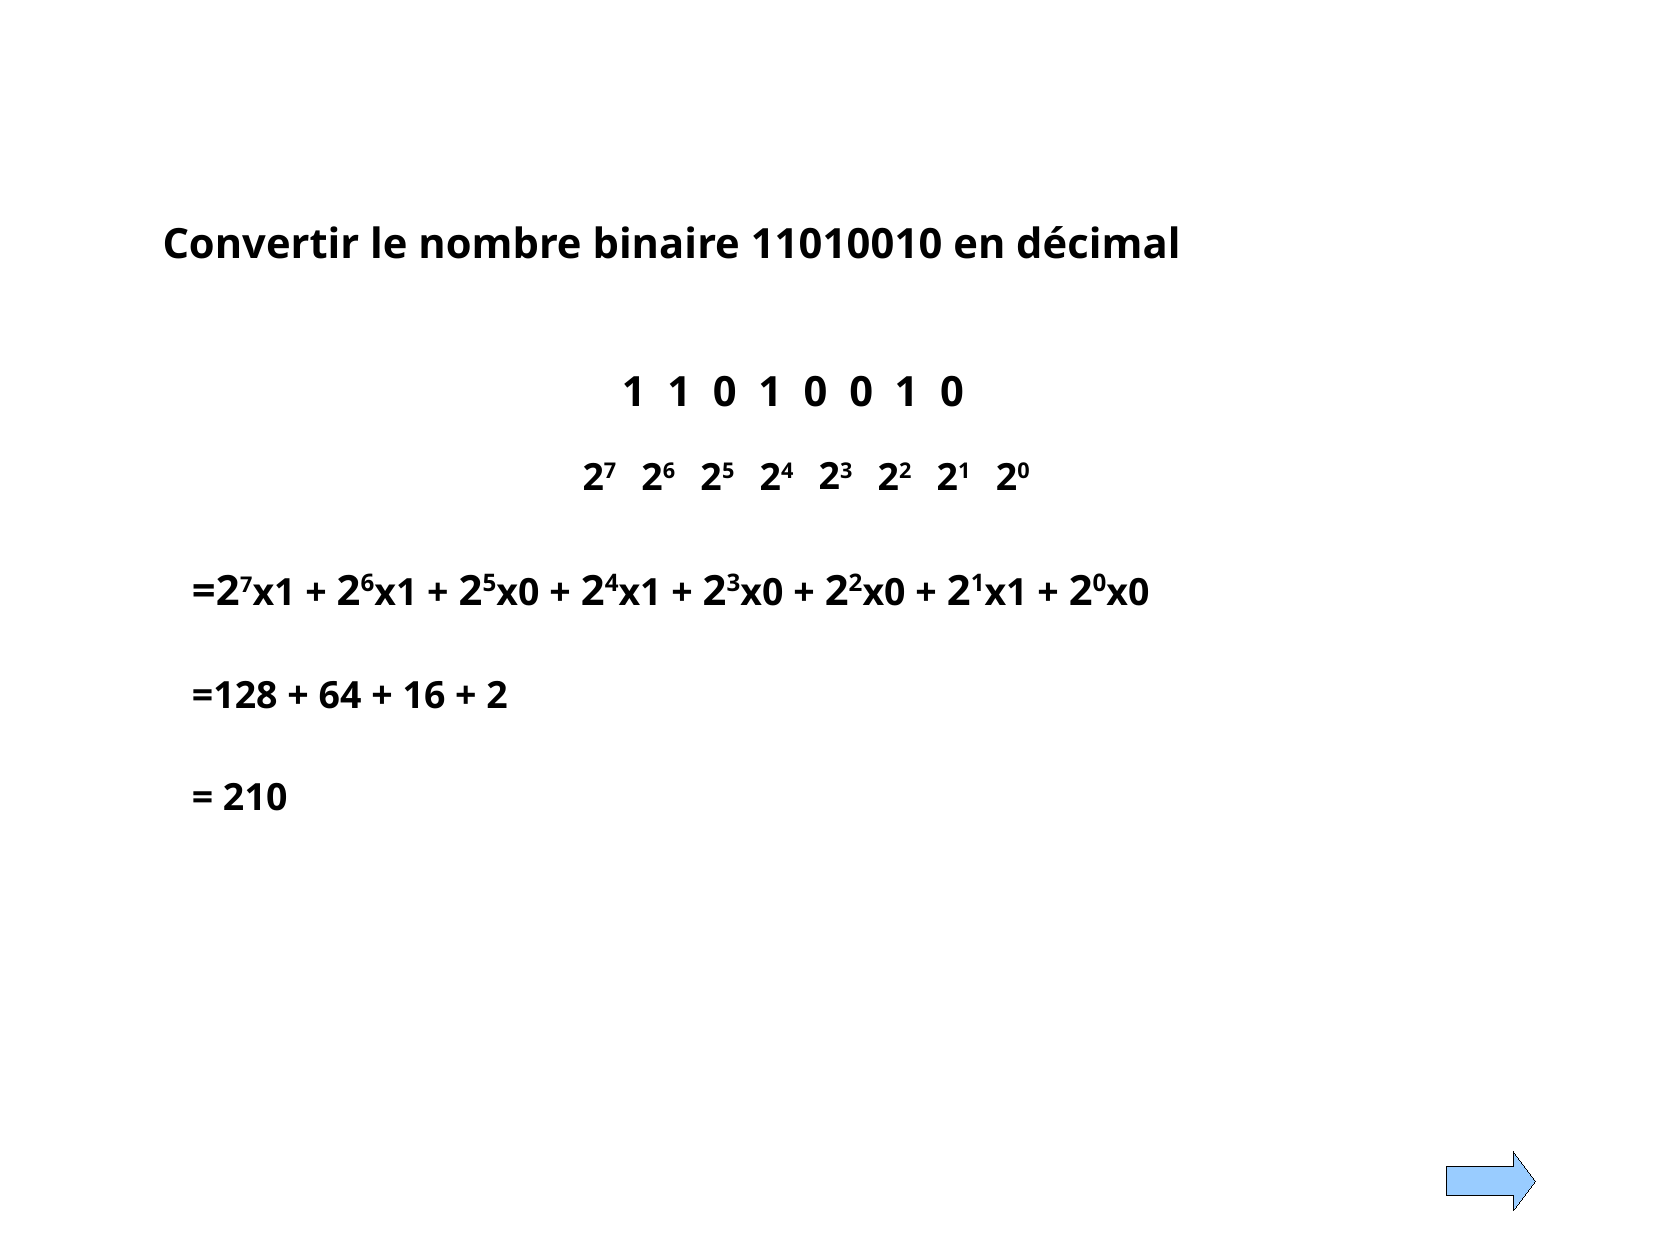

Convertir le nombre binaire 11010010 en décimal
 1 1 0 1 0 0 1 0
23
27
22
21
20
26
25
24
=27x1 + 26x1 + 25x0 + 24x1 + 23x0 + 22x0 + 21x1 + 20x0
=128 + 64 + 16 + 2
= 210